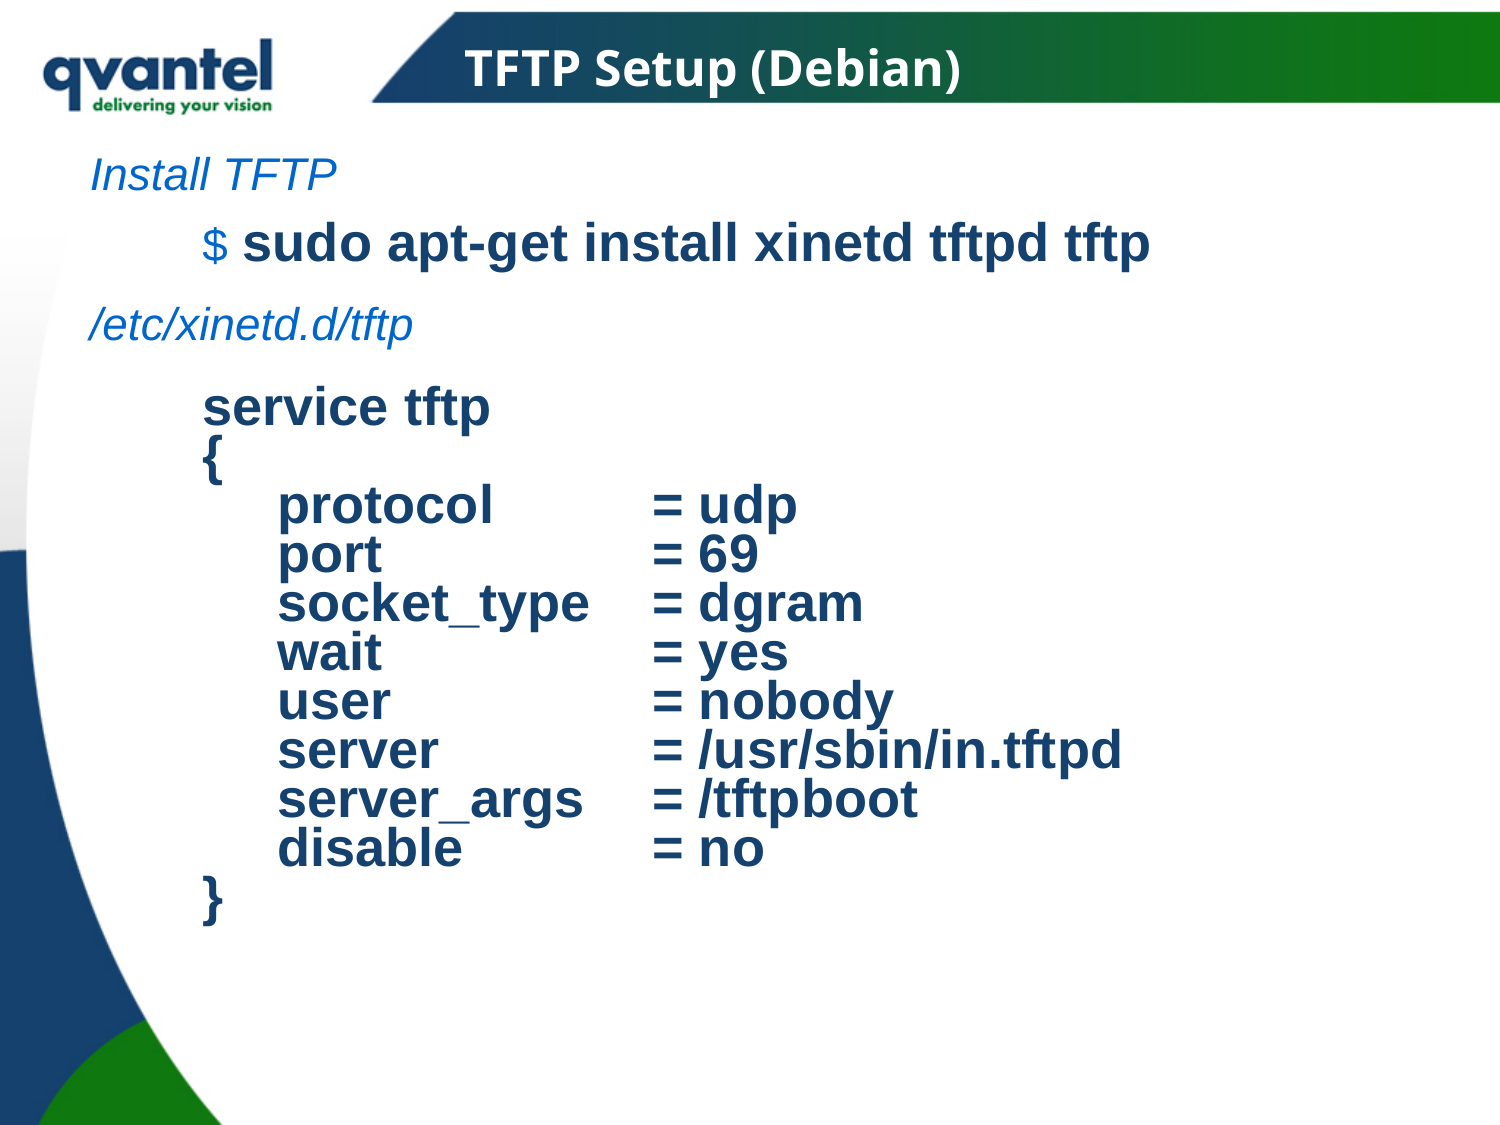

# TFTP Setup (Debian)
Install TFTP
$ sudo apt-get install xinetd tftpd tftp
/etc/xinetd.d/tftp
service tftp
{
	protocol 	= udp
	port 		= 69
	socket_type 	= dgram
	wait 		= yes
	user 		= nobody
	server 	= /usr/sbin/in.tftpd
	server_args	= /tftpboot
	disable 	= no
}
© 2007 Qvantel Oy - http://www.qvantel.com